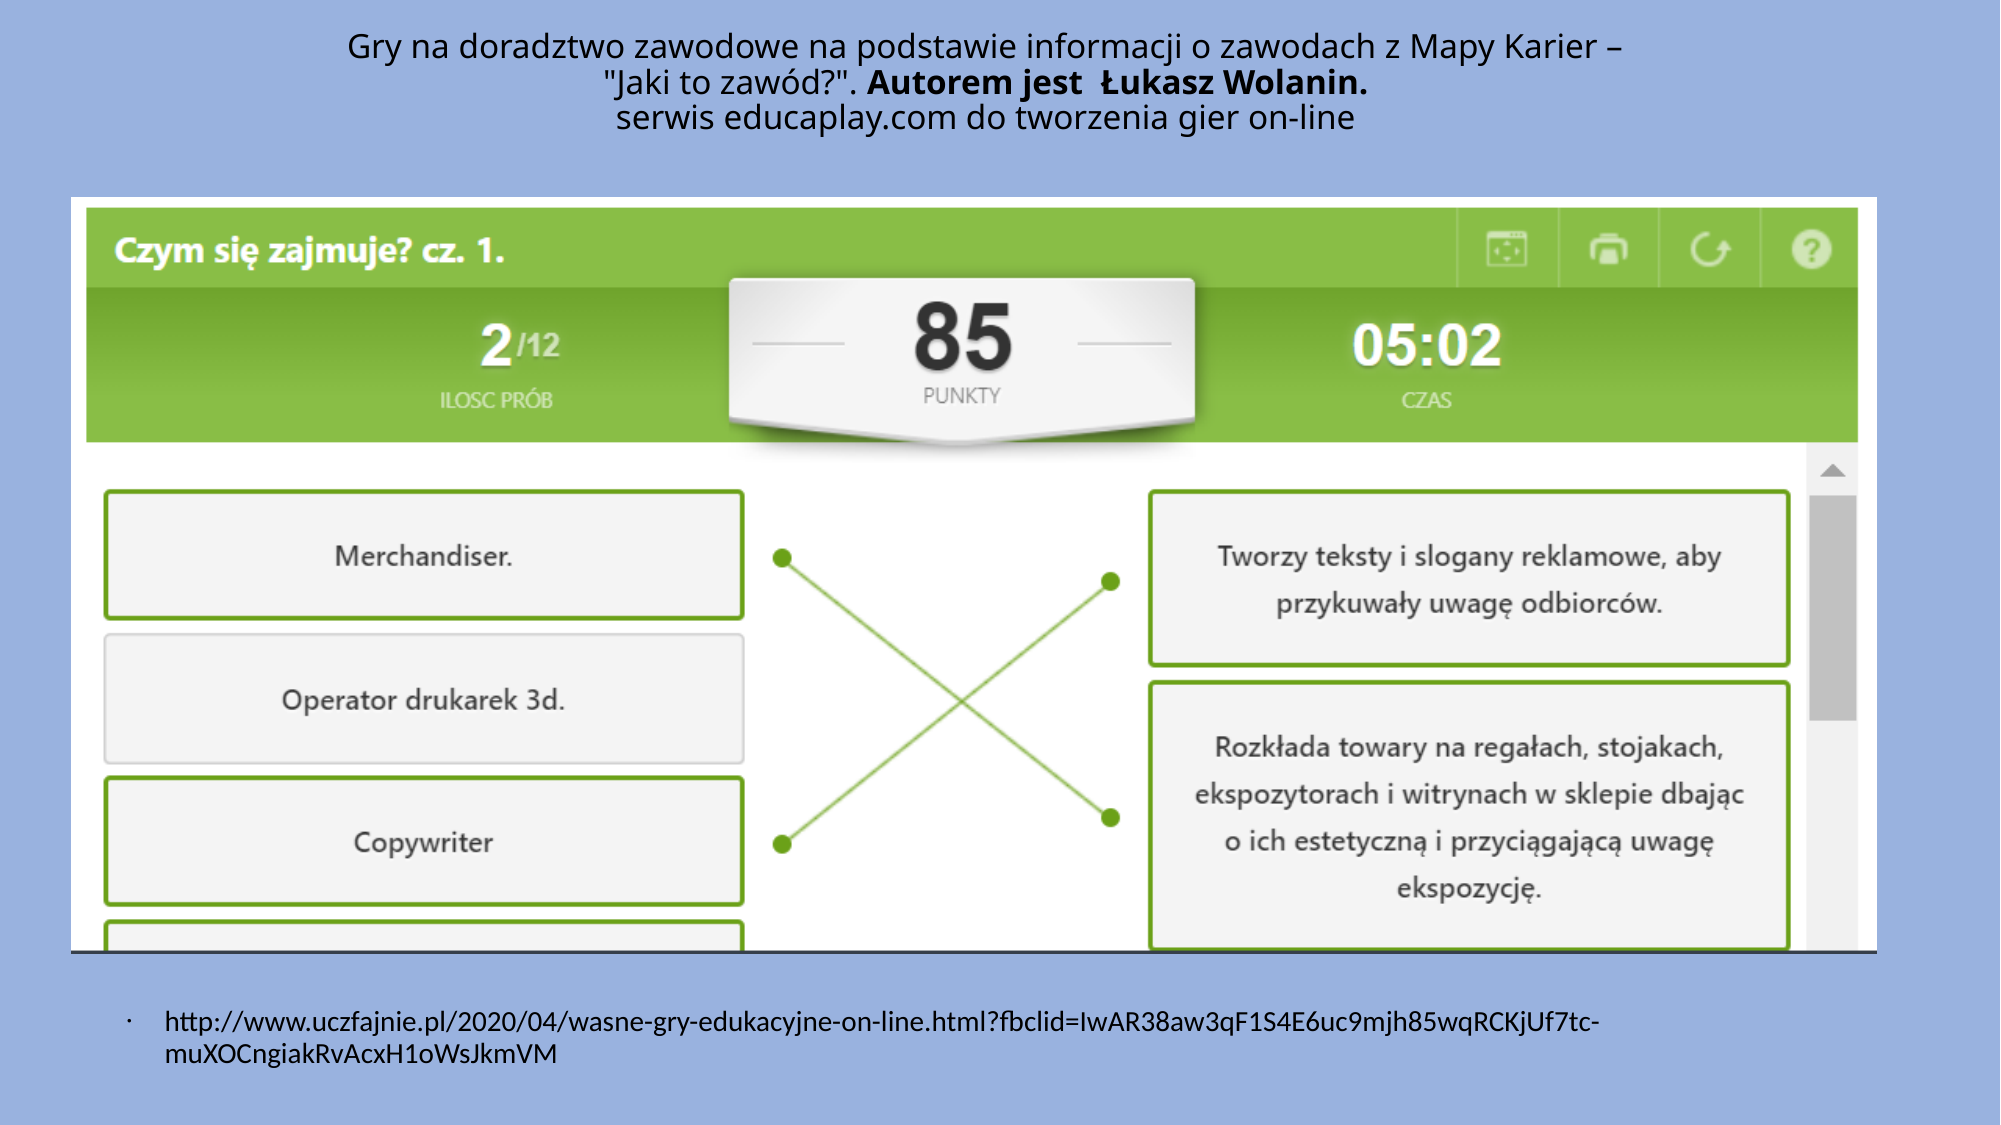

# Gry na doradztwo zawodowe na podstawie informacji o zawodach z Mapy Karier – "Jaki to zawód?". Autorem jest Łukasz Wolanin. serwis educaplay.com do tworzenia gier on-line
http://www.uczfajnie.pl/2020/04/wasne-gry-edukacyjne-on-line.html?fbclid=IwAR38aw3qF1S4E6uc9mjh85wqRCKjUf7tc-muXOCngiakRvAcxH1oWsJkmVM